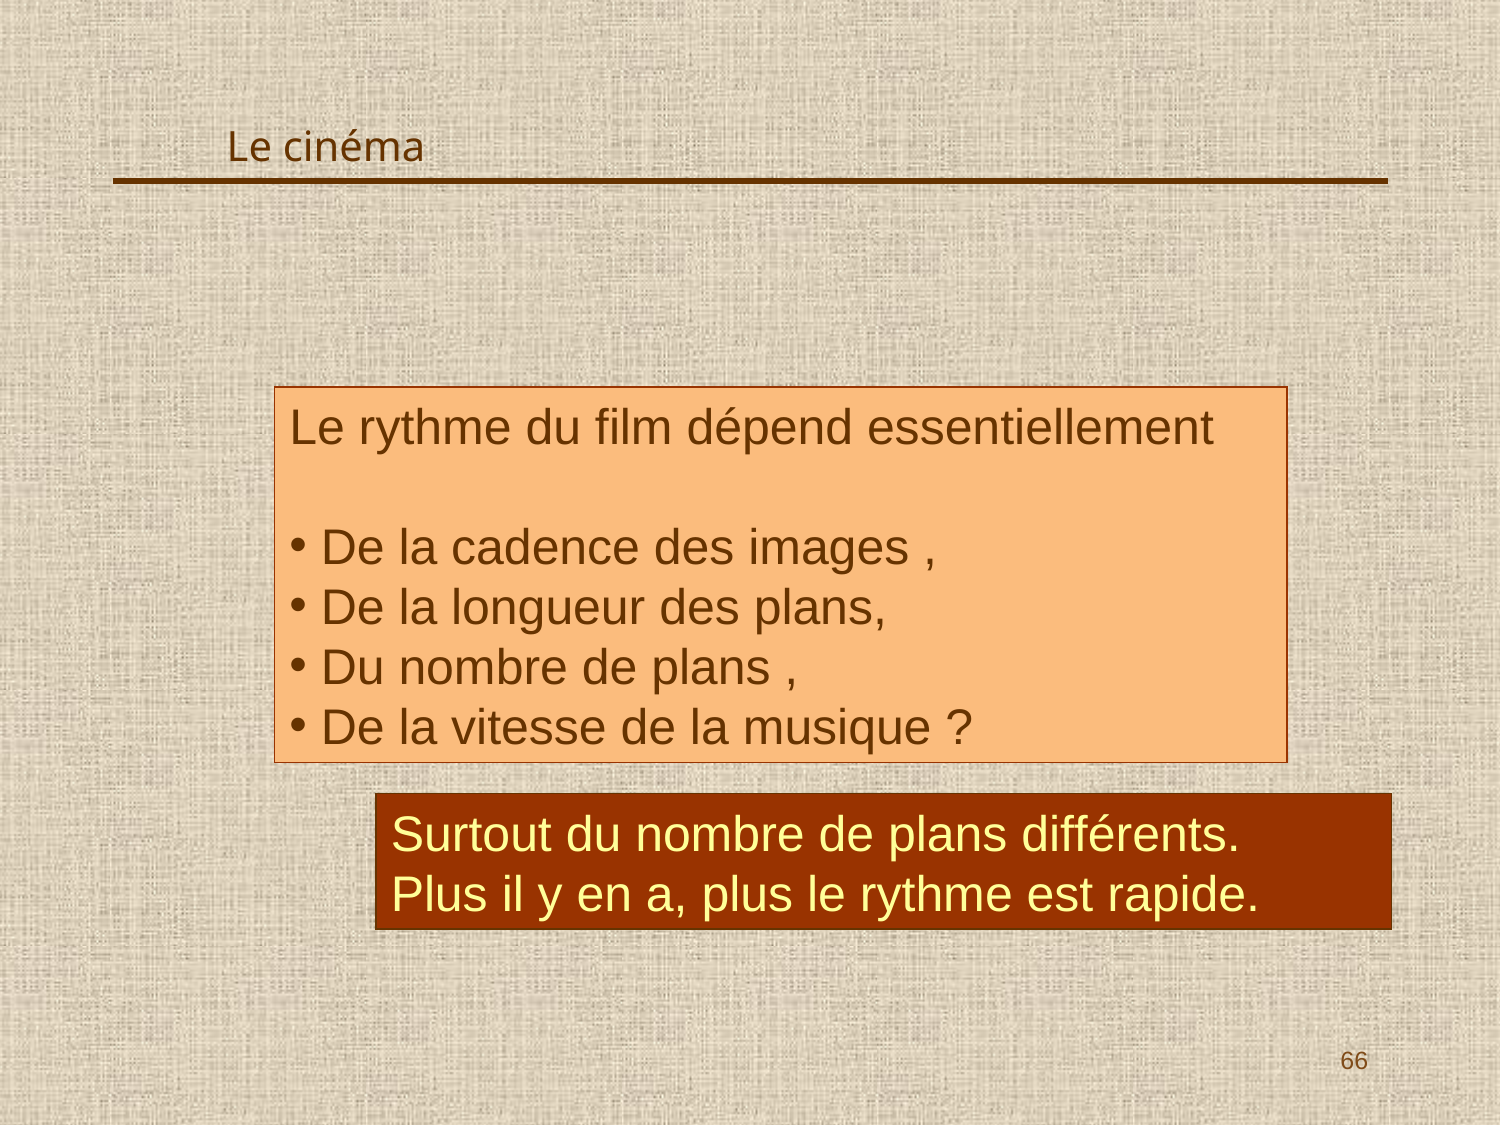

Le cinéma
Le rythme du film dépend essentiellement
 De la cadence des images ,
 De la longueur des plans,
 Du nombre de plans ,
 De la vitesse de la musique ?
Surtout du nombre de plans différents.
Plus il y en a, plus le rythme est rapide.
66